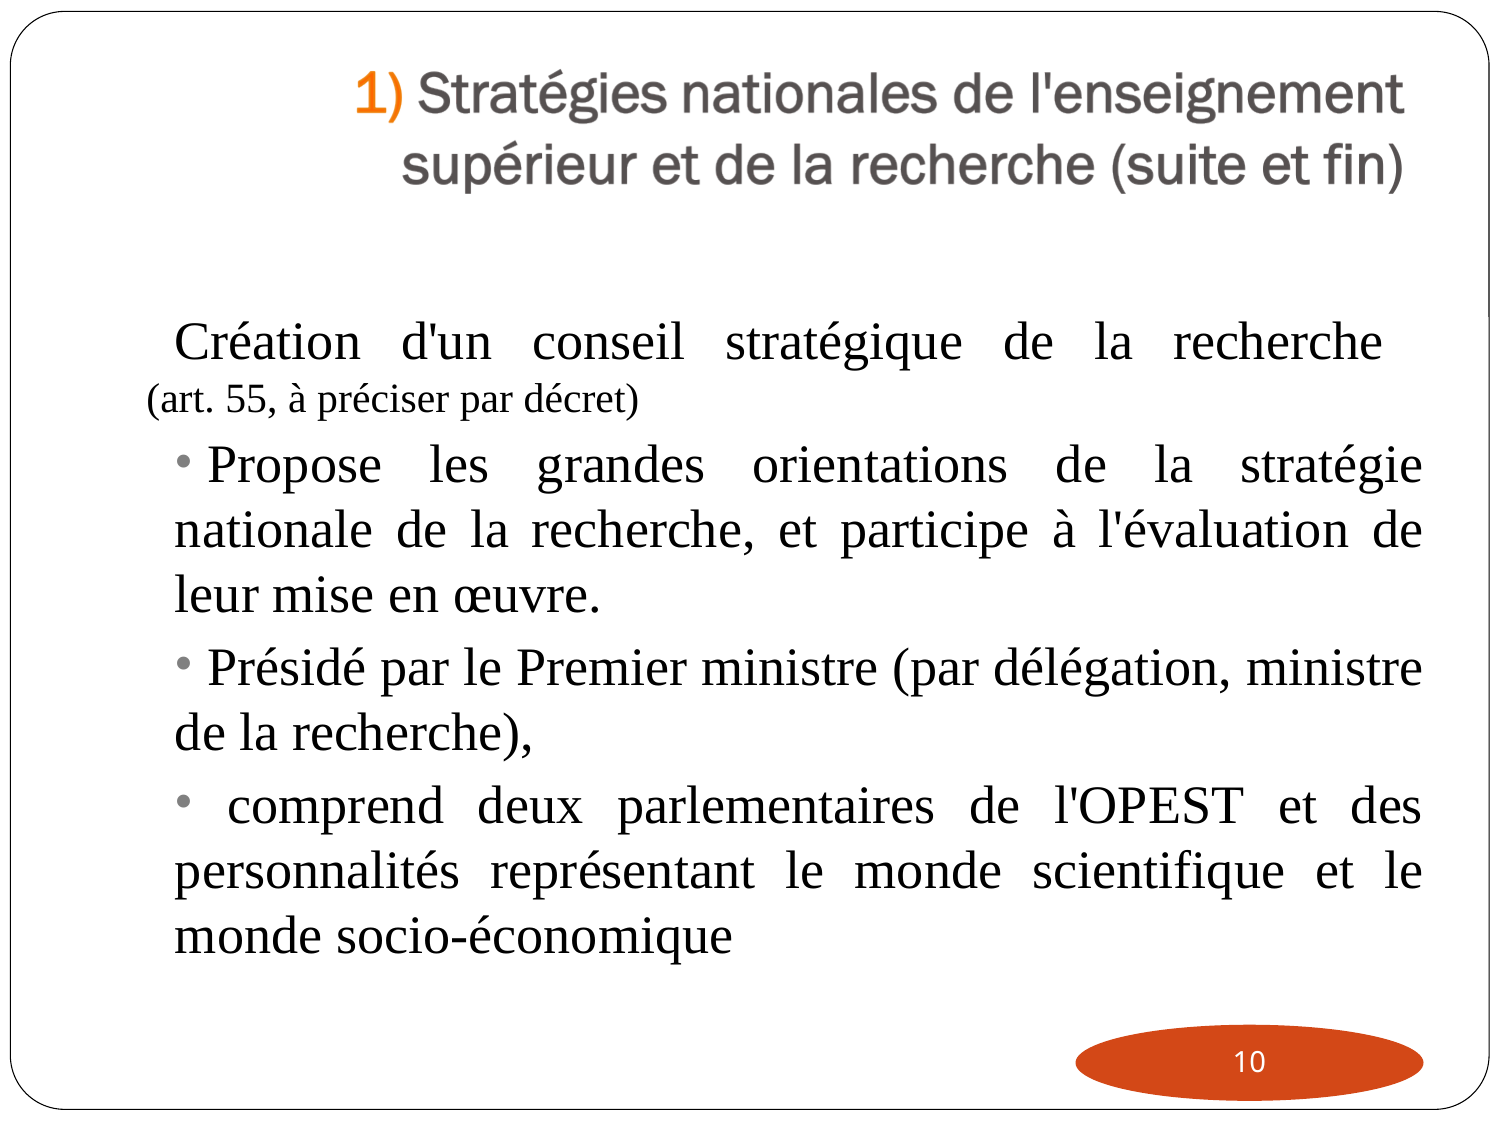

 Création d'un conseil stratégique de la recherche
(art. 55, à préciser par décret)
 Propose les grandes orientations de la stratégie nationale de la recherche, et participe à l'évaluation de leur mise en œuvre.
 Présidé par le Premier ministre (par délégation, ministre de la recherche),
 comprend deux parlementaires de l'OPEST et des personnalités représentant le monde scientifique et le monde socio-économique